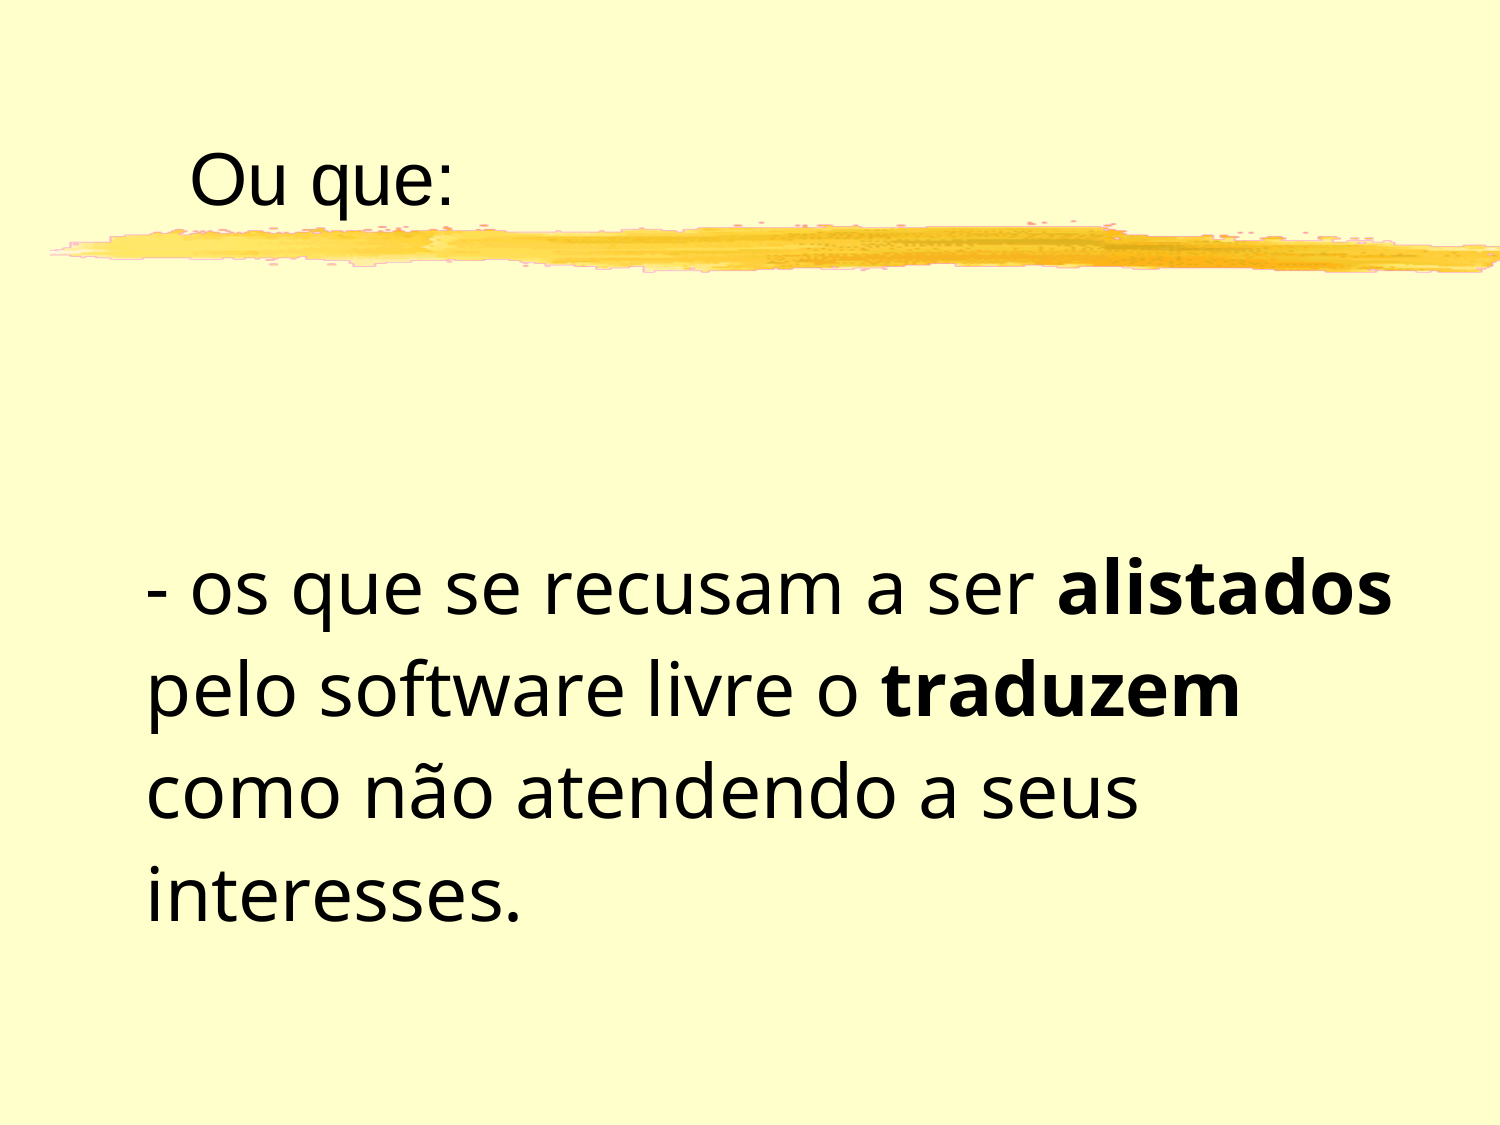

# Ou que:
	- os que se recusam a ser alistados pelo software livre o traduzem como não atendendo a seus interesses.